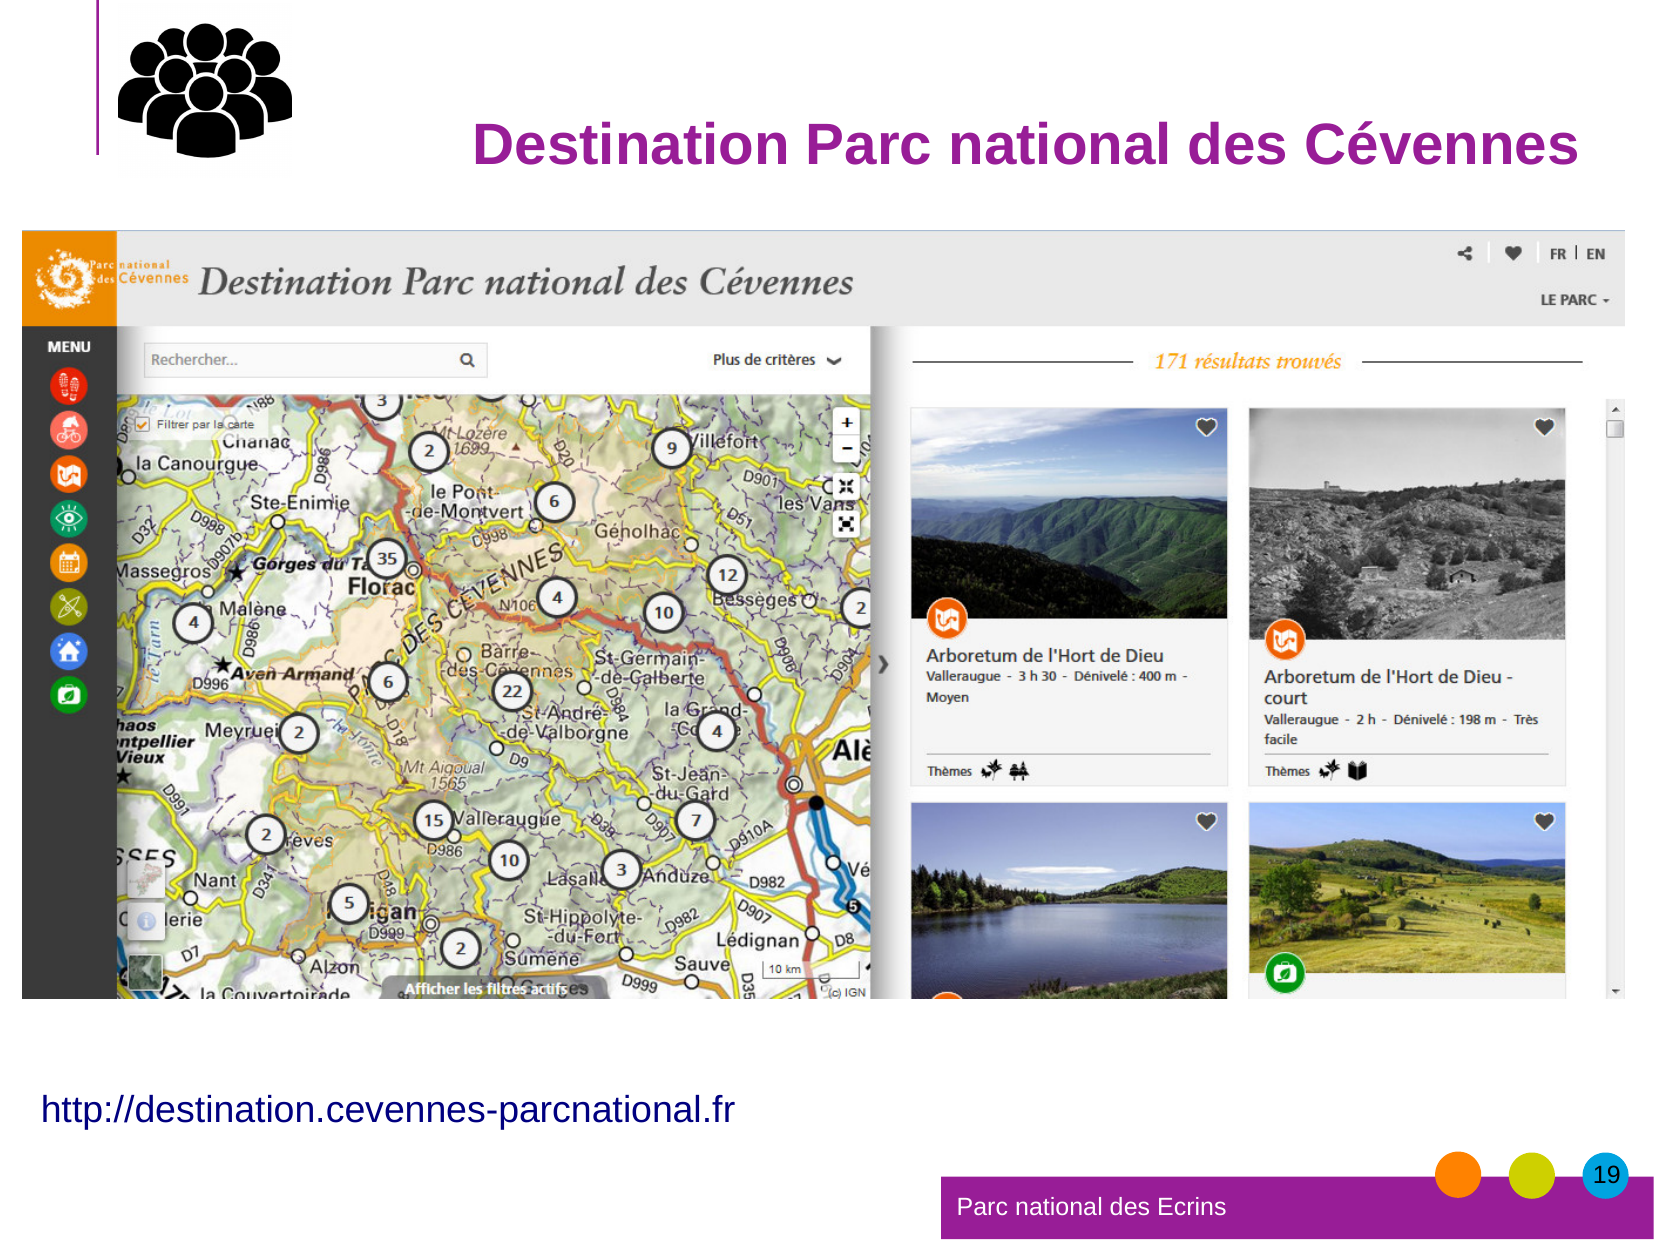

# Destination Parc national des Cévennes
http://destination.cevennes-parcnational.fr